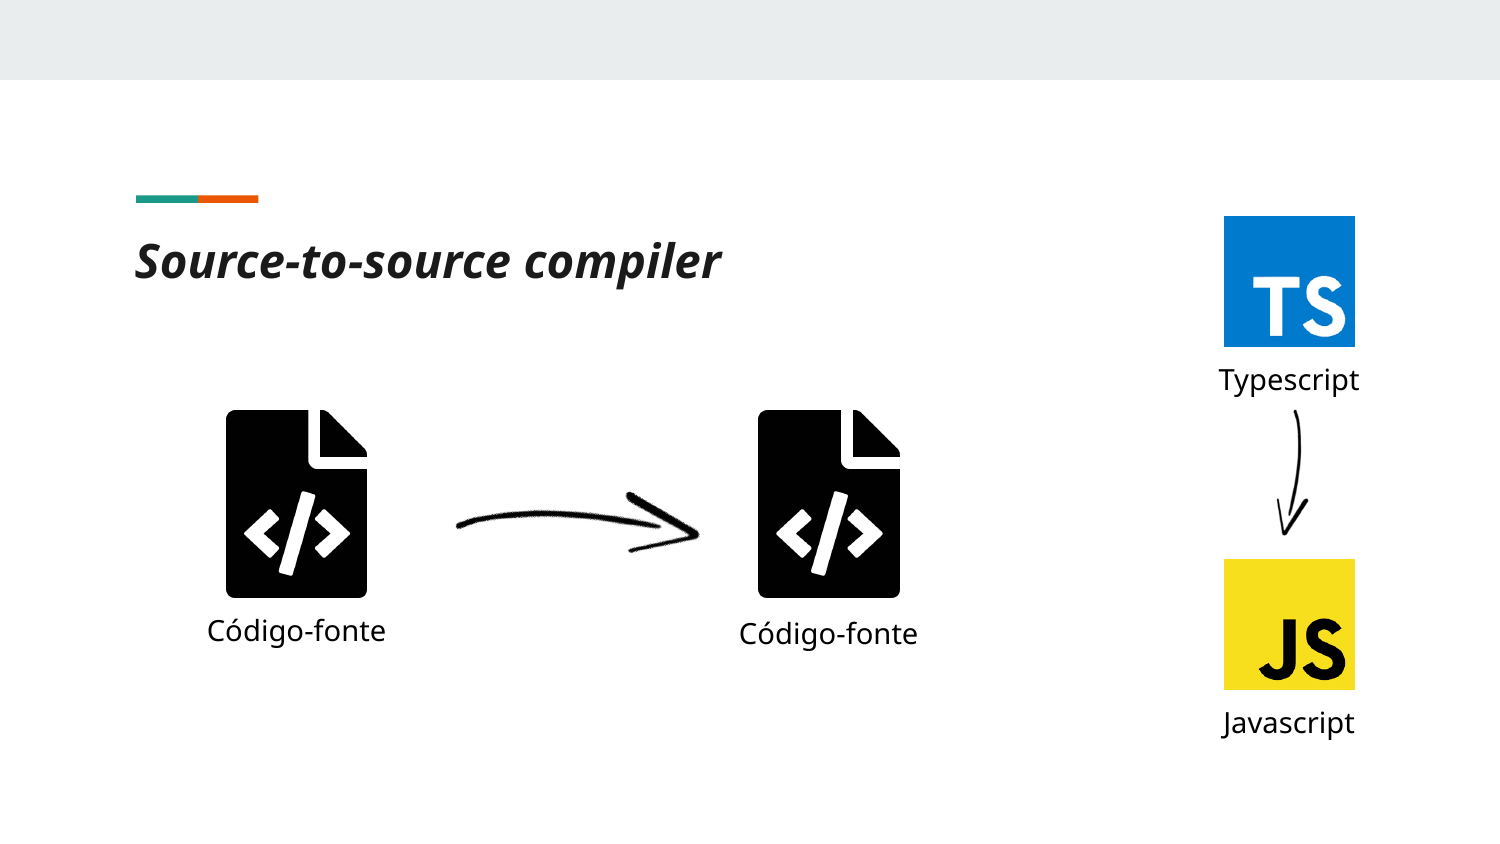

# Source-to-source compiler
Typescript
Código-fonte
Código-fonte
Javascript